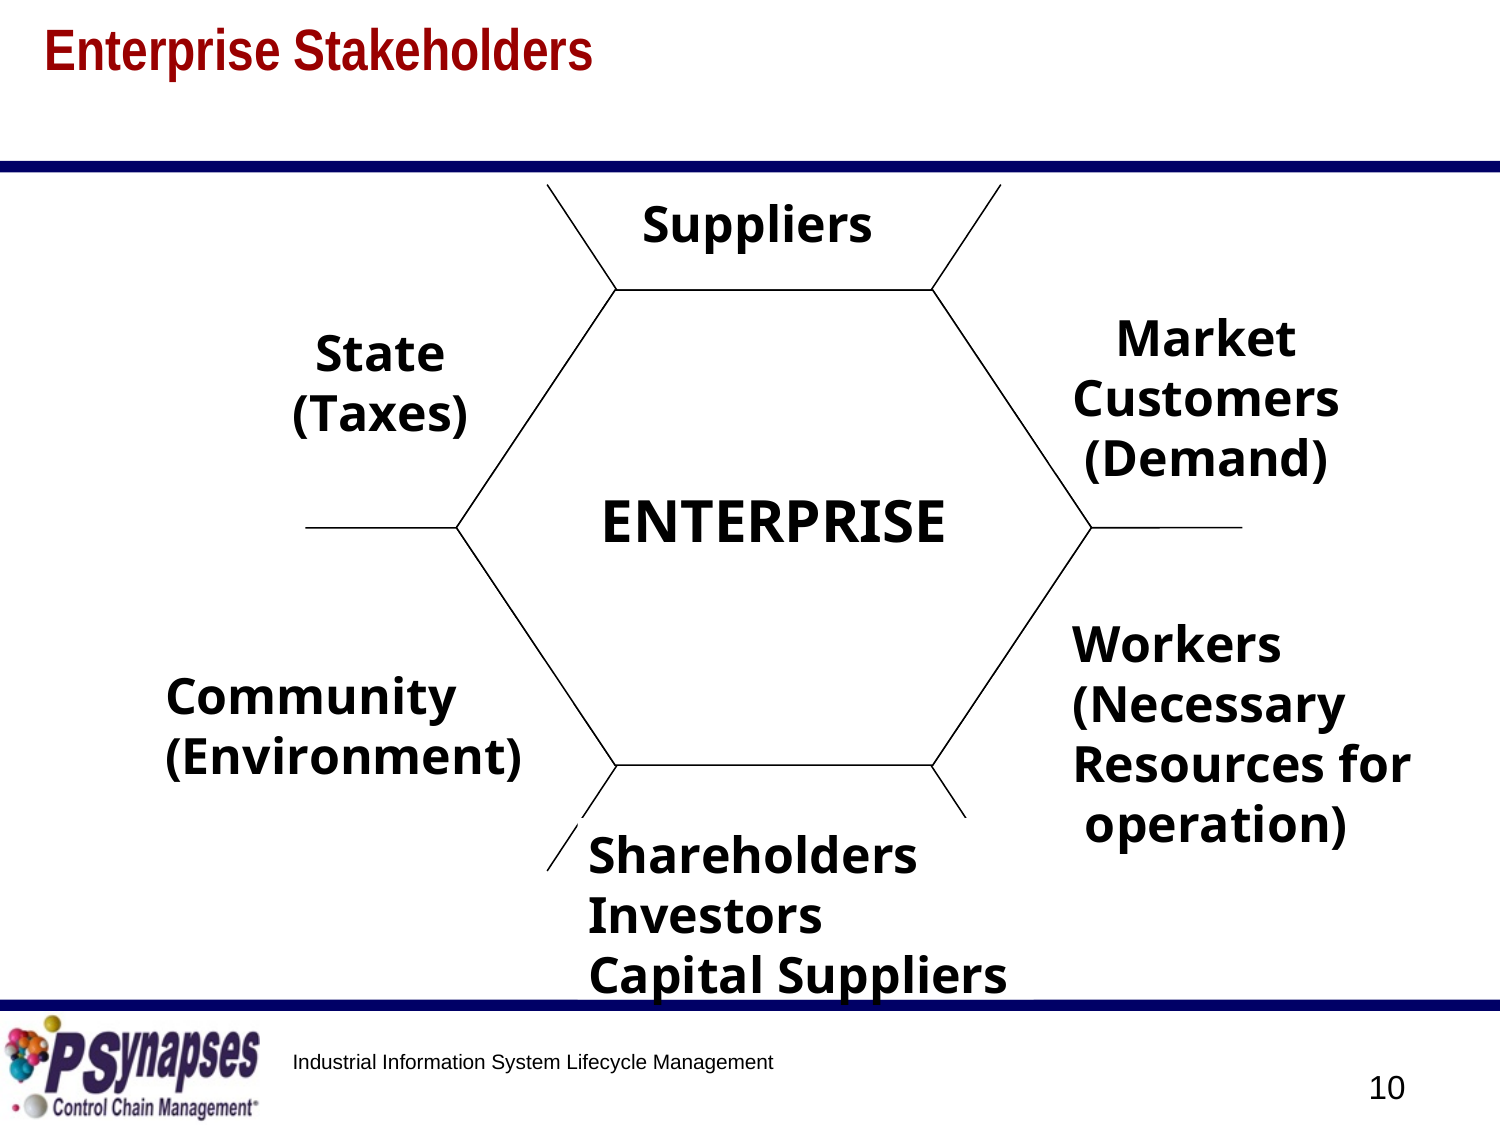

# Enterprise Stakeholders
Suppliers
ENTERPRISE
Market
Customers (Demand)
State (Taxes)
Workers (Necessary Resources for operation)
Community (Environment)
Shareholders
Investors
Capital Suppliers